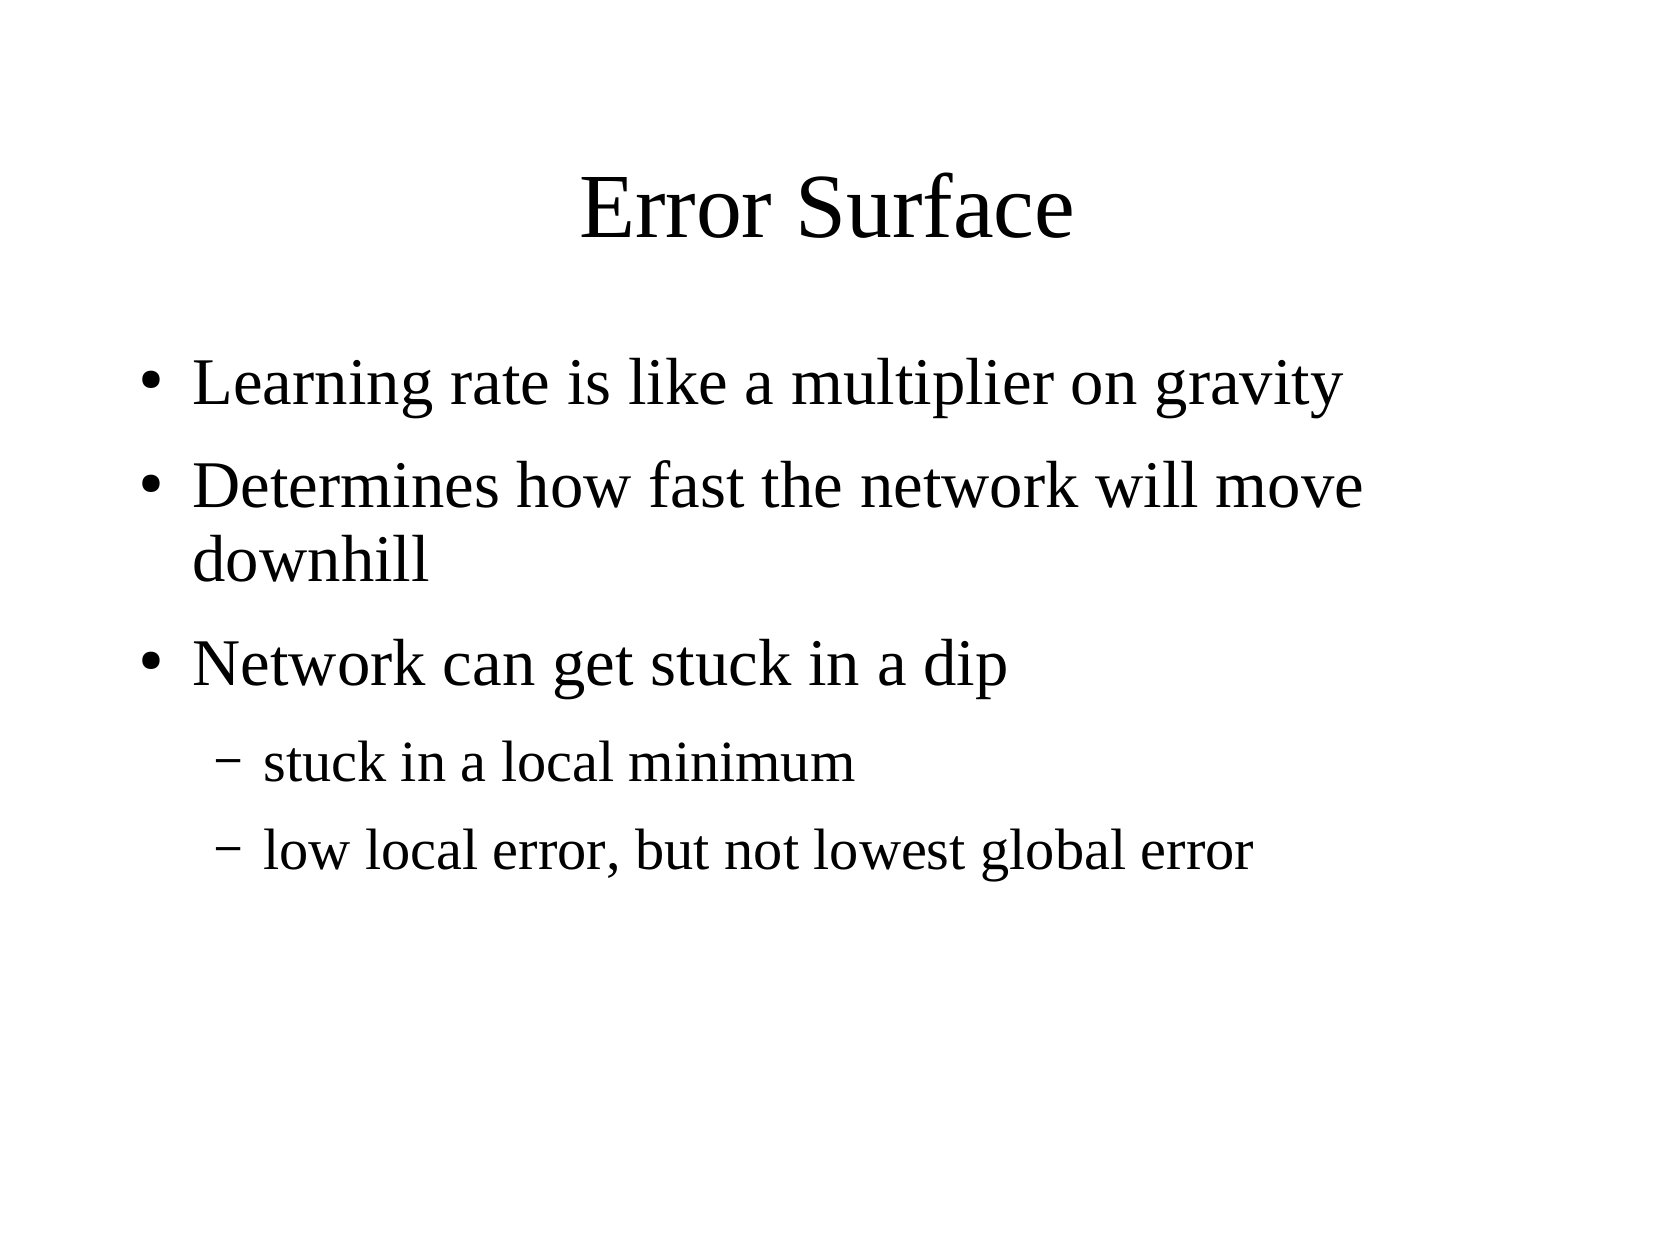

# Error Surface
Learning rate is like a multiplier on gravity
Determines how fast the network will move downhill
Network can get stuck in a dip
stuck in a local minimum
low local error, but not lowest global error